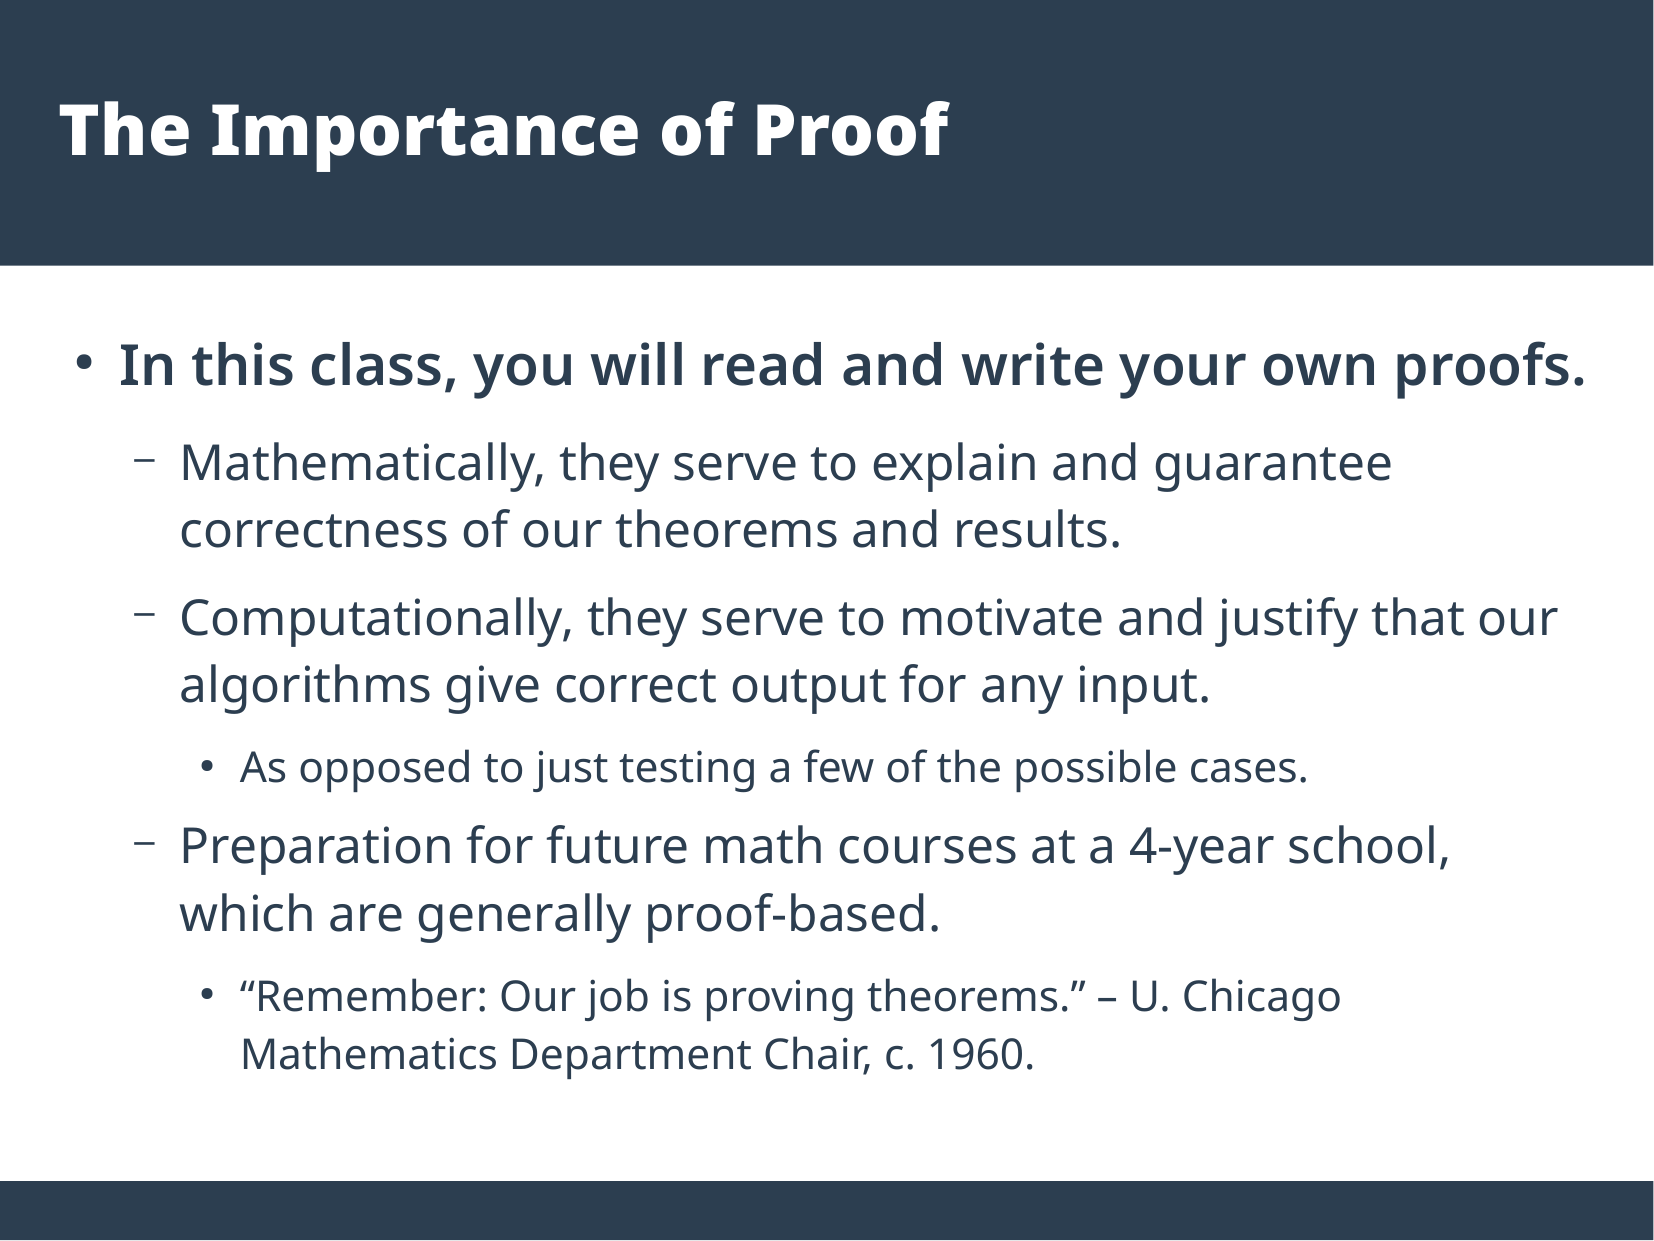

# The Importance of Proof
In this class, you will read and write your own proofs.
Mathematically, they serve to explain and guarantee correctness of our theorems and results.
Computationally, they serve to motivate and justify that our algorithms give correct output for any input.
As opposed to just testing a few of the possible cases.
Preparation for future math courses at a 4-year school, which are generally proof-based.
“Remember: Our job is proving theorems.” – U. Chicago Mathematics Department Chair, c. 1960.